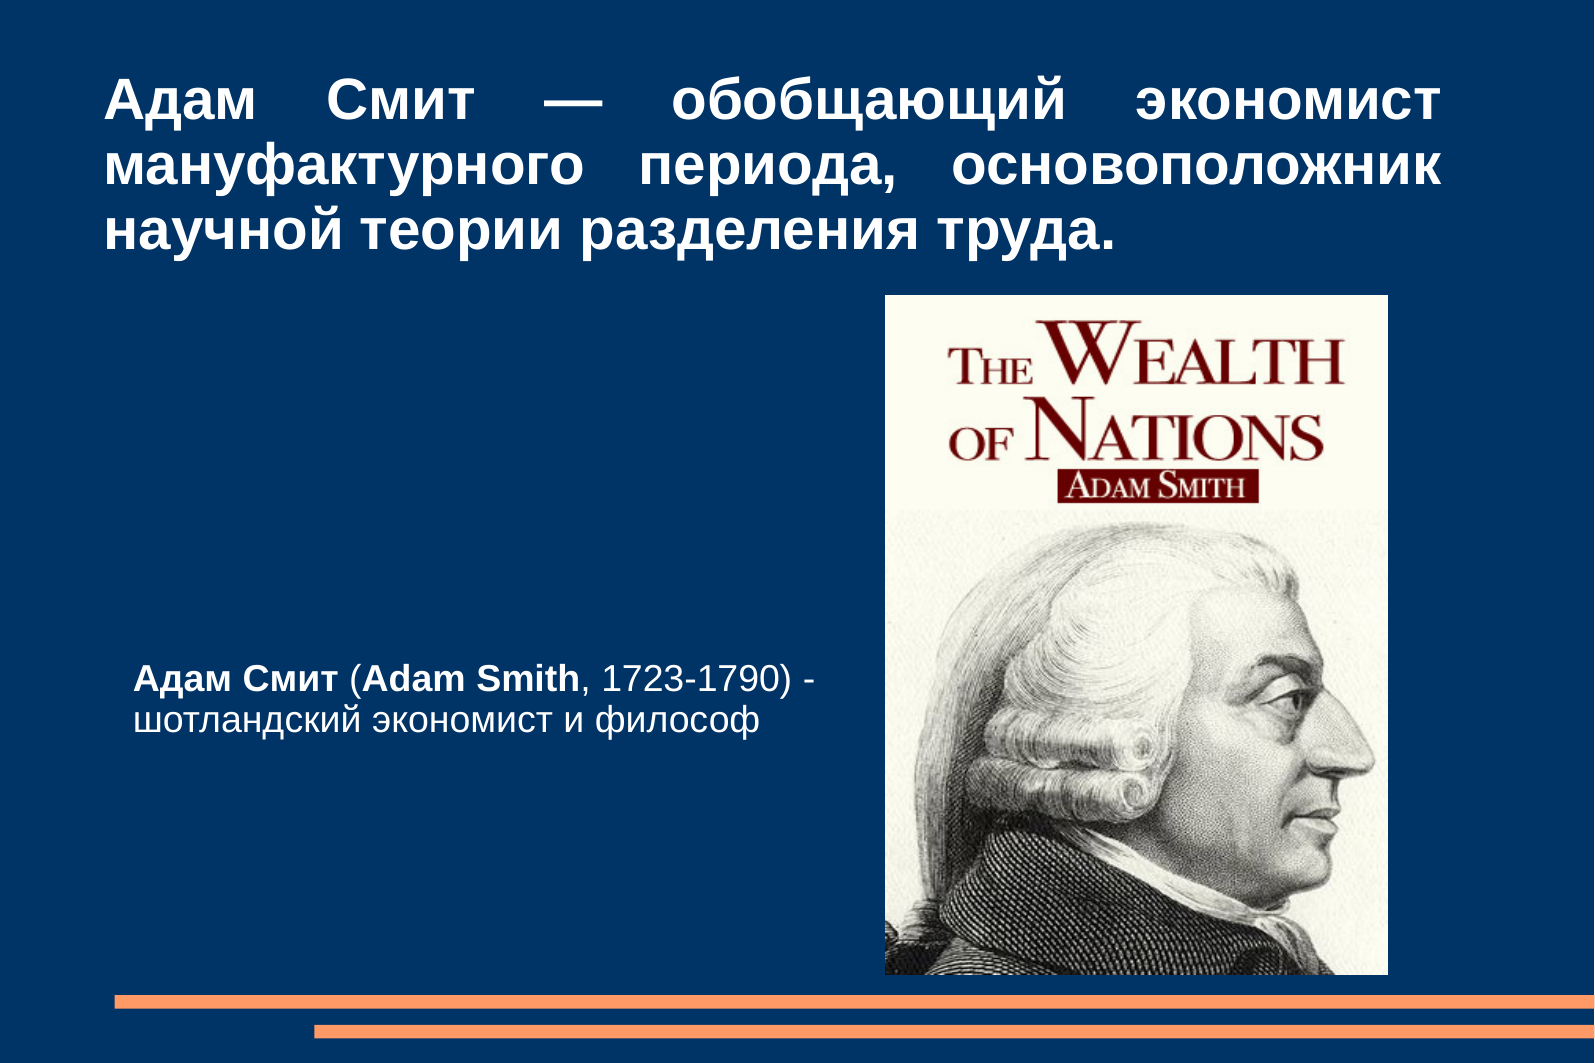

Адам Смит — обобщающий экономист мануфактурного периода, основоположник научной теории разделения труда.
Адам Смит (Adam Smith, 1723-1790) - шотландский экономист и философ